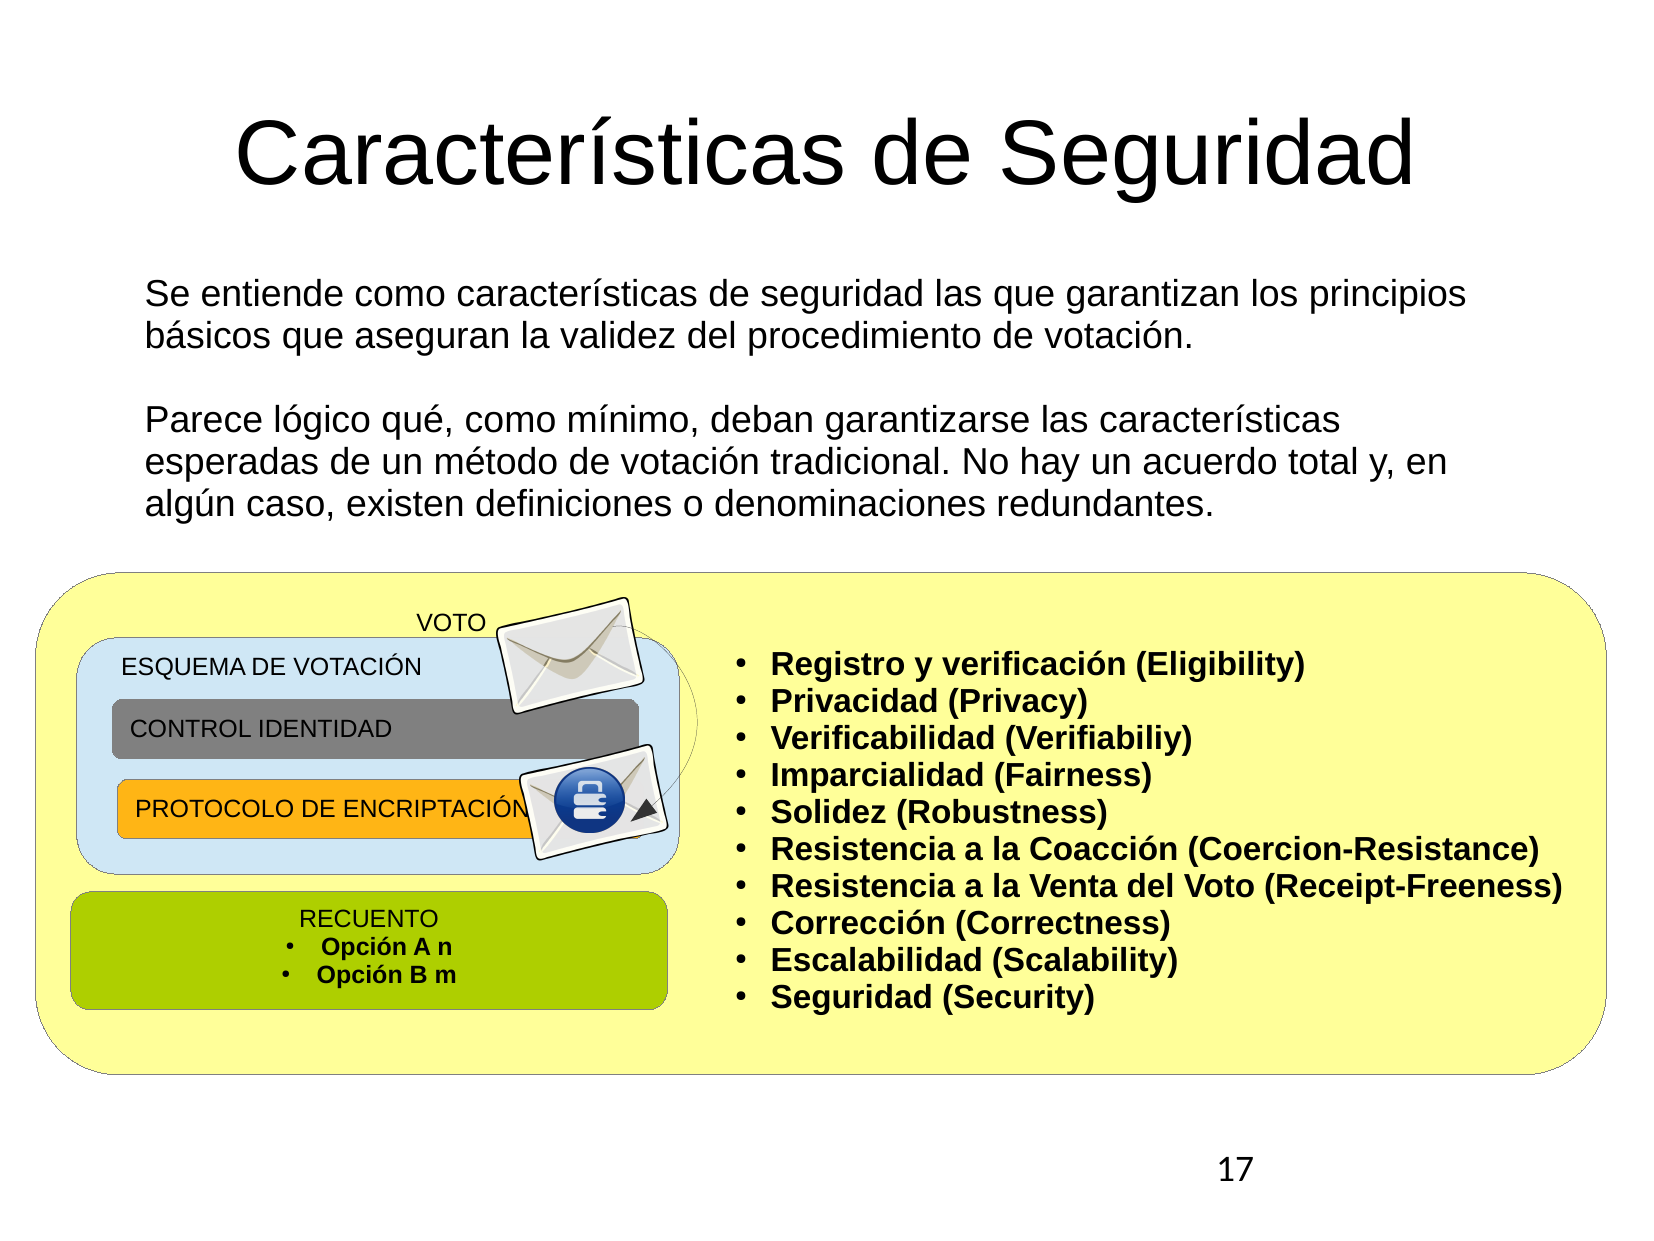

# Características de Seguridad
Se entiende como características de seguridad las que garantizan los principios básicos que aseguran la validez del procedimiento de votación.
Parece lógico qué, como mínimo, deban garantizarse las características esperadas de un método de votación tradicional. No hay un acuerdo total y, en algún caso, existen definiciones o denominaciones redundantes.
VOTO
Registro y verificación (Eligibility)
Privacidad (Privacy)
Verificabilidad (Verifiabiliy)
Imparcialidad (Fairness)
Solidez (Robustness)
Resistencia a la Coacción (Coercion-Resistance)
Resistencia a la Venta del Voto (Receipt-Freeness)
Corrección (Correctness)
Escalabilidad (Scalability)
Seguridad (Security)
ESQUEMA DE VOTACIÓN
ESQUEMA DE VOTACIÓN
CONTROL IDENTIDAD
PROTOCOLO DE ENCRIPTACIÓN
RECUENTO
Opción A n
Opción B m